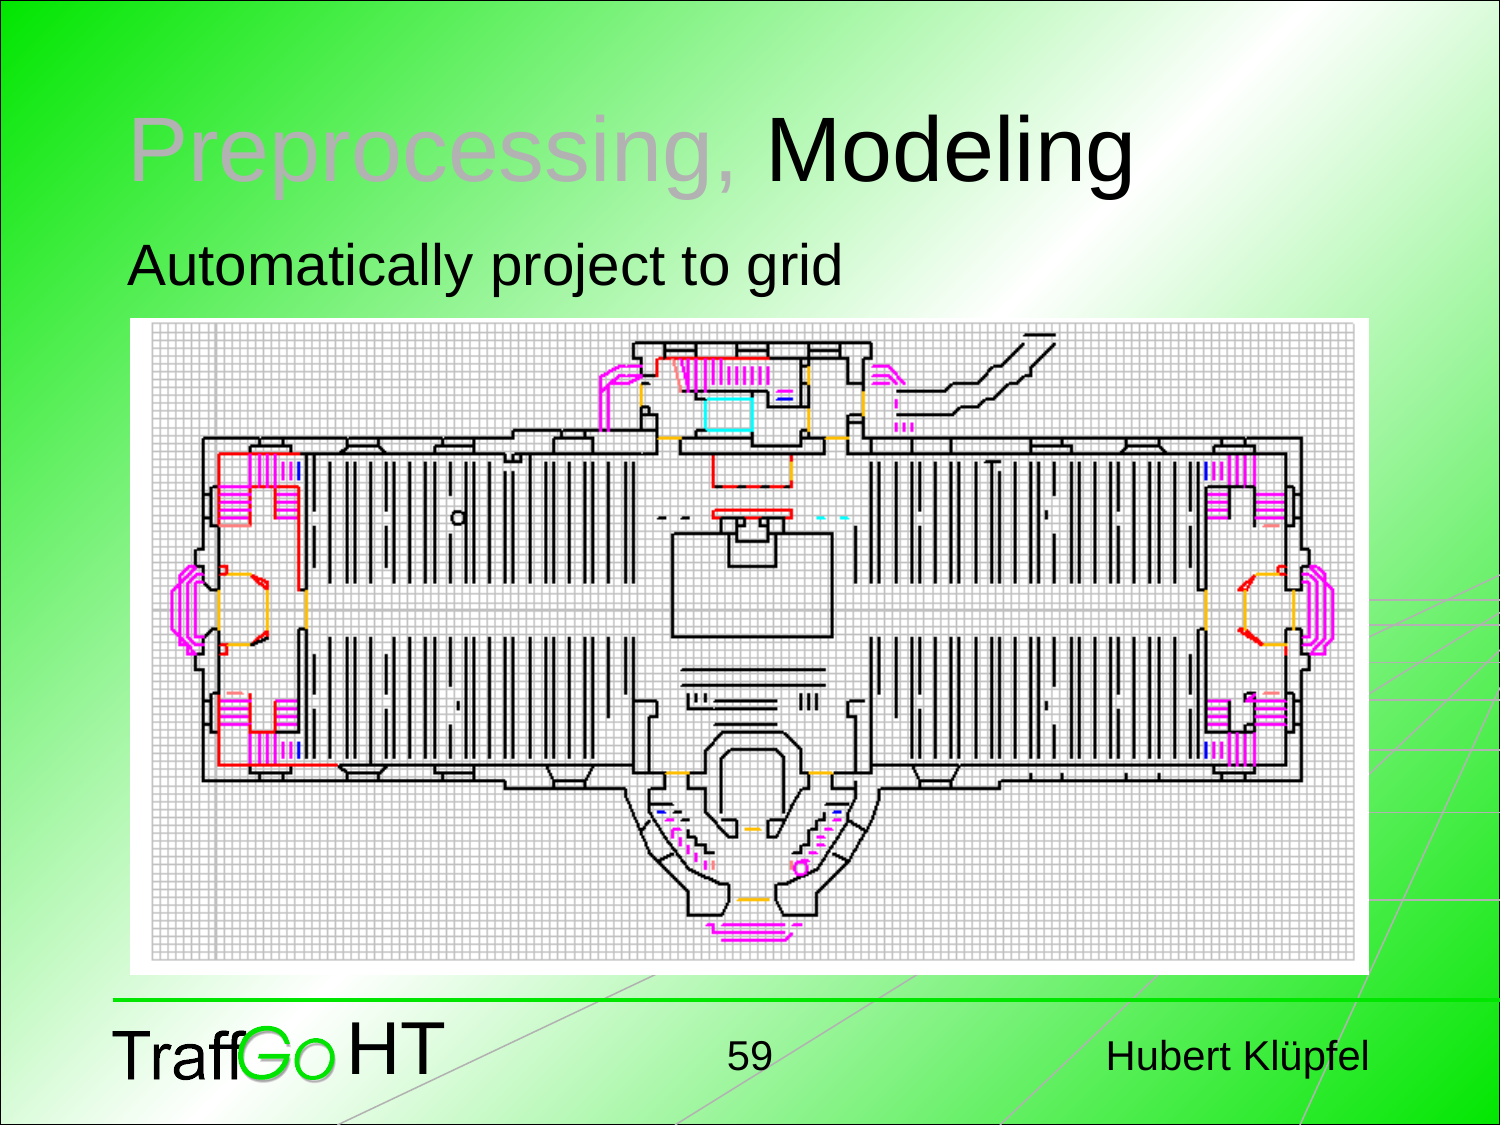

Preprocessing, Modeling
# Automatically project to grid